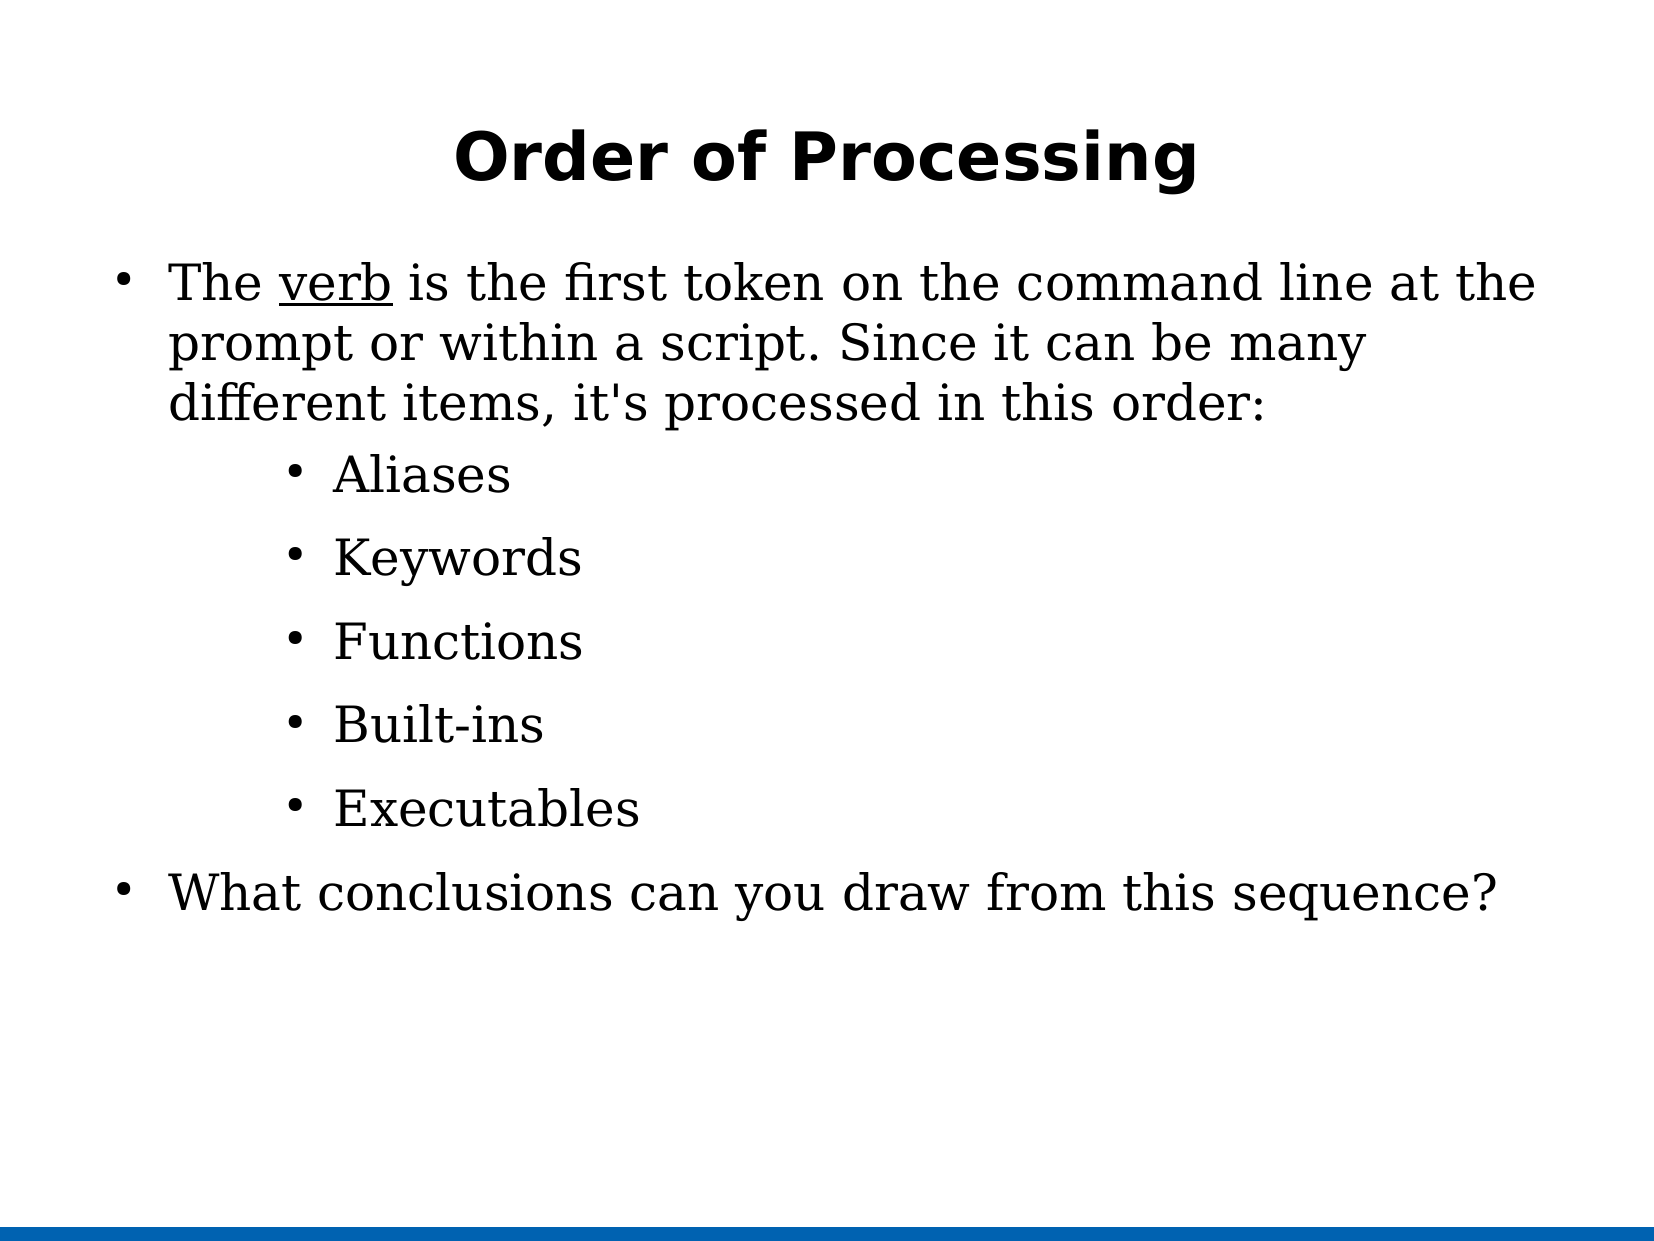

# Order of Processing
The verb is the first token on the command line at the prompt or within a script. Since it can be many different items, it's processed in this order:
Aliases
Keywords
Functions
Built-ins
Executables
What conclusions can you draw from this sequence?